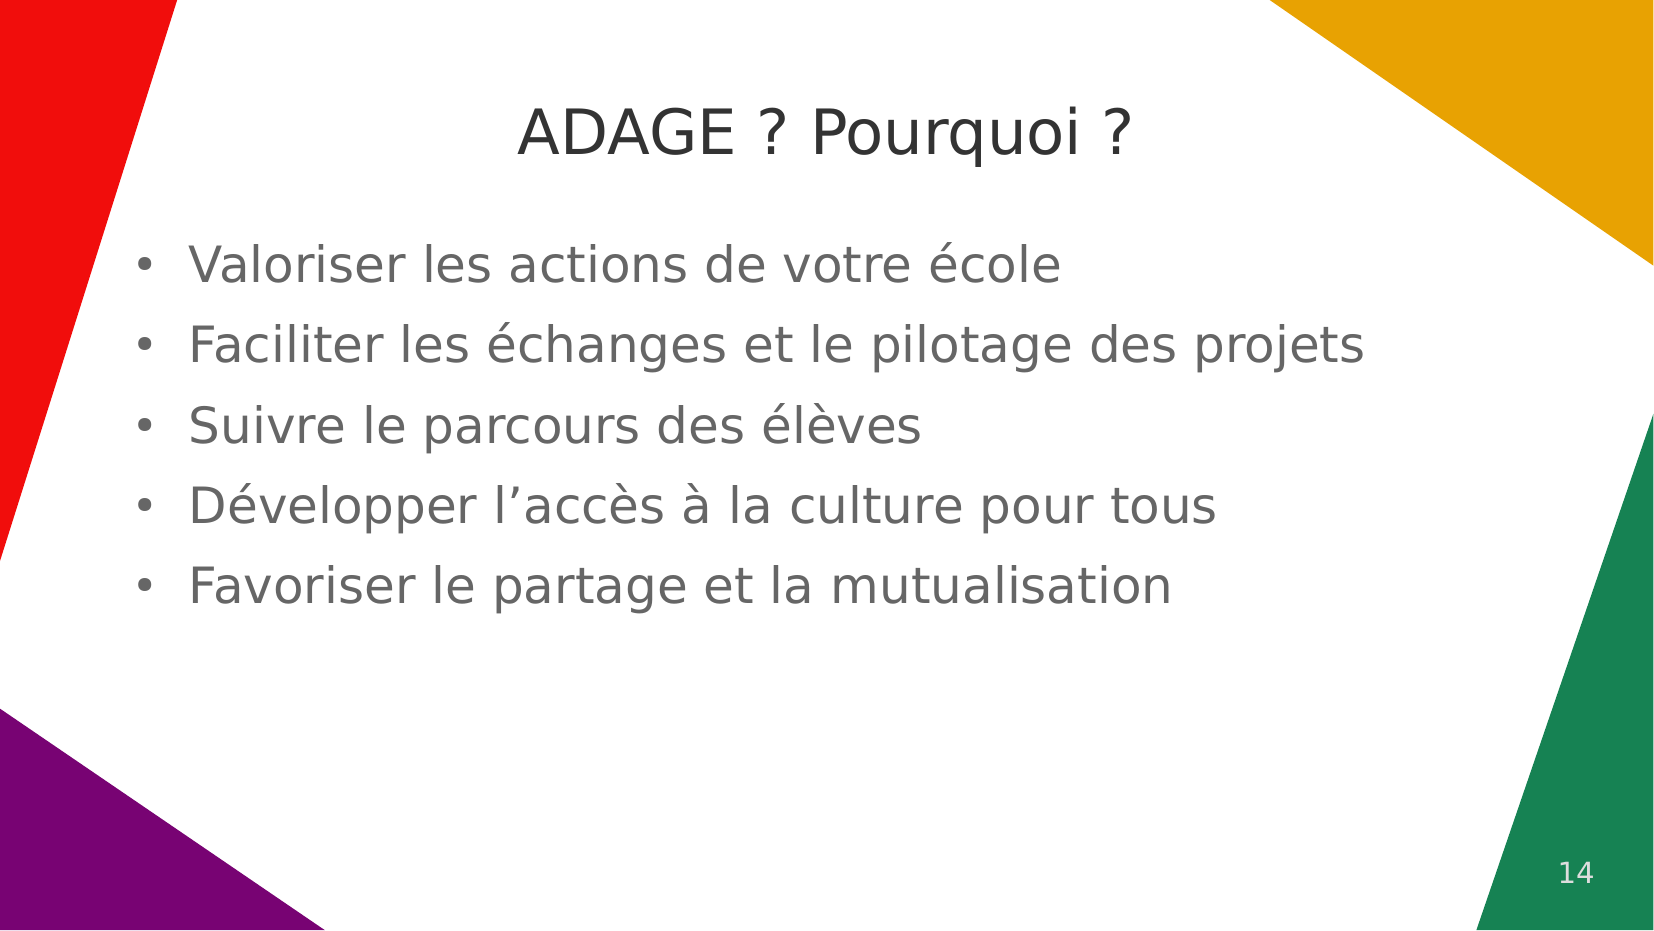

# ADAGE ? Pourquoi ?
Valoriser les actions de votre école
Faciliter les échanges et le pilotage des projets
Suivre le parcours des élèves
Développer l’accès à la culture pour tous
Favoriser le partage et la mutualisation
14